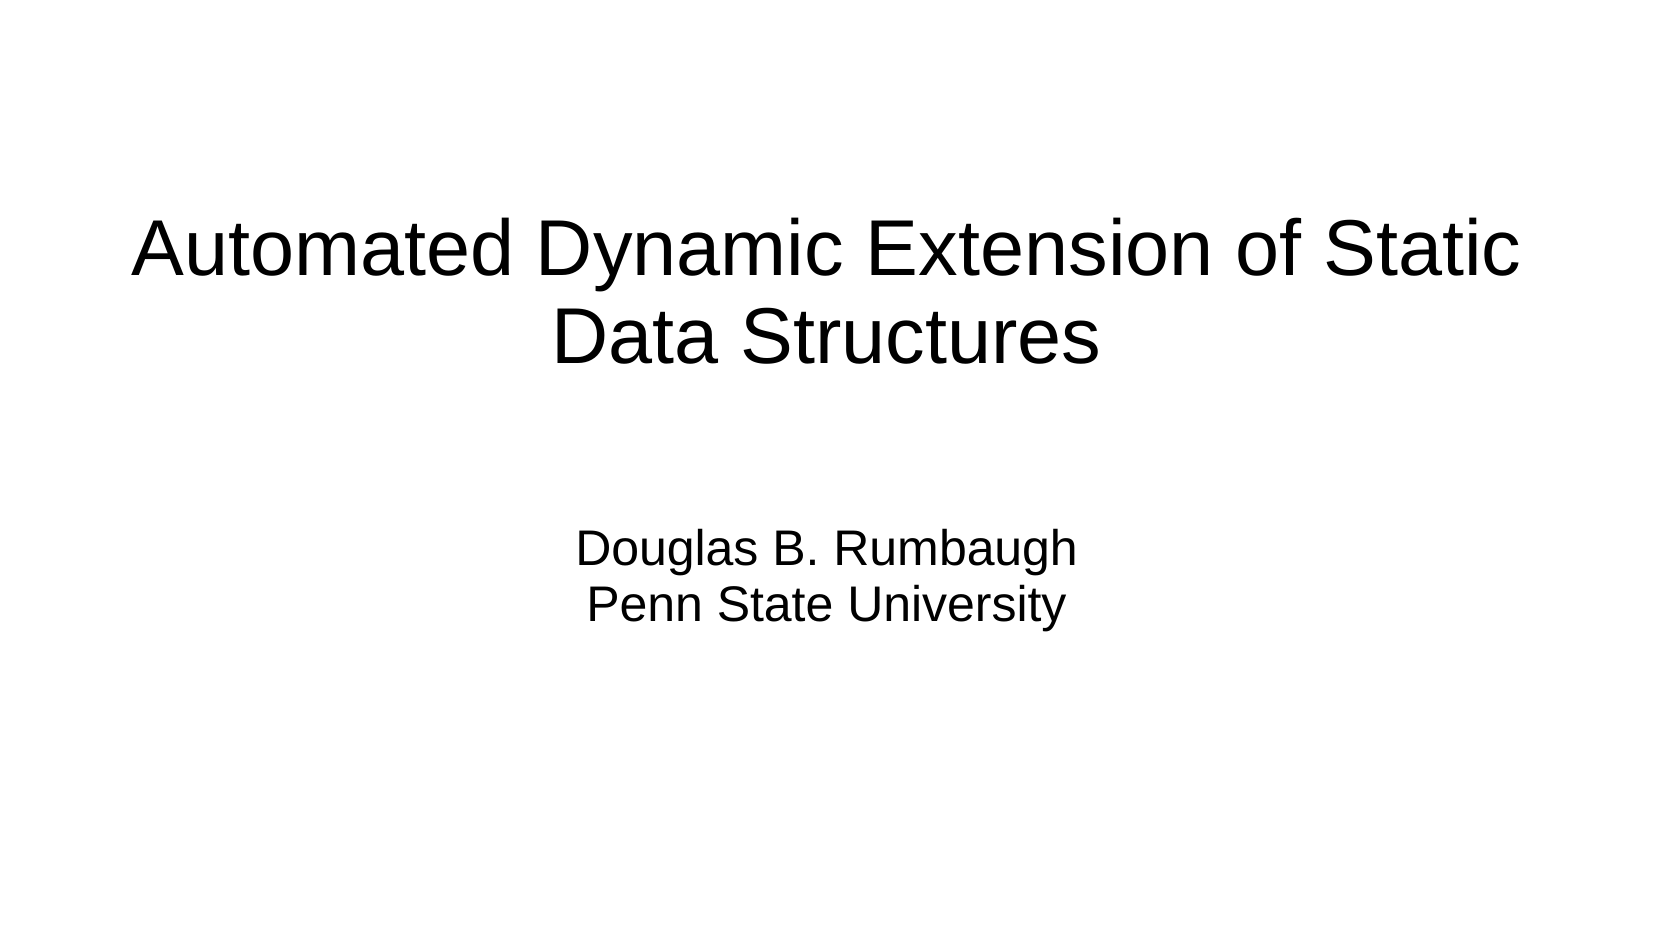

# Automated Dynamic Extension of Static Data Structures
Douglas B. Rumbaugh
Penn State University